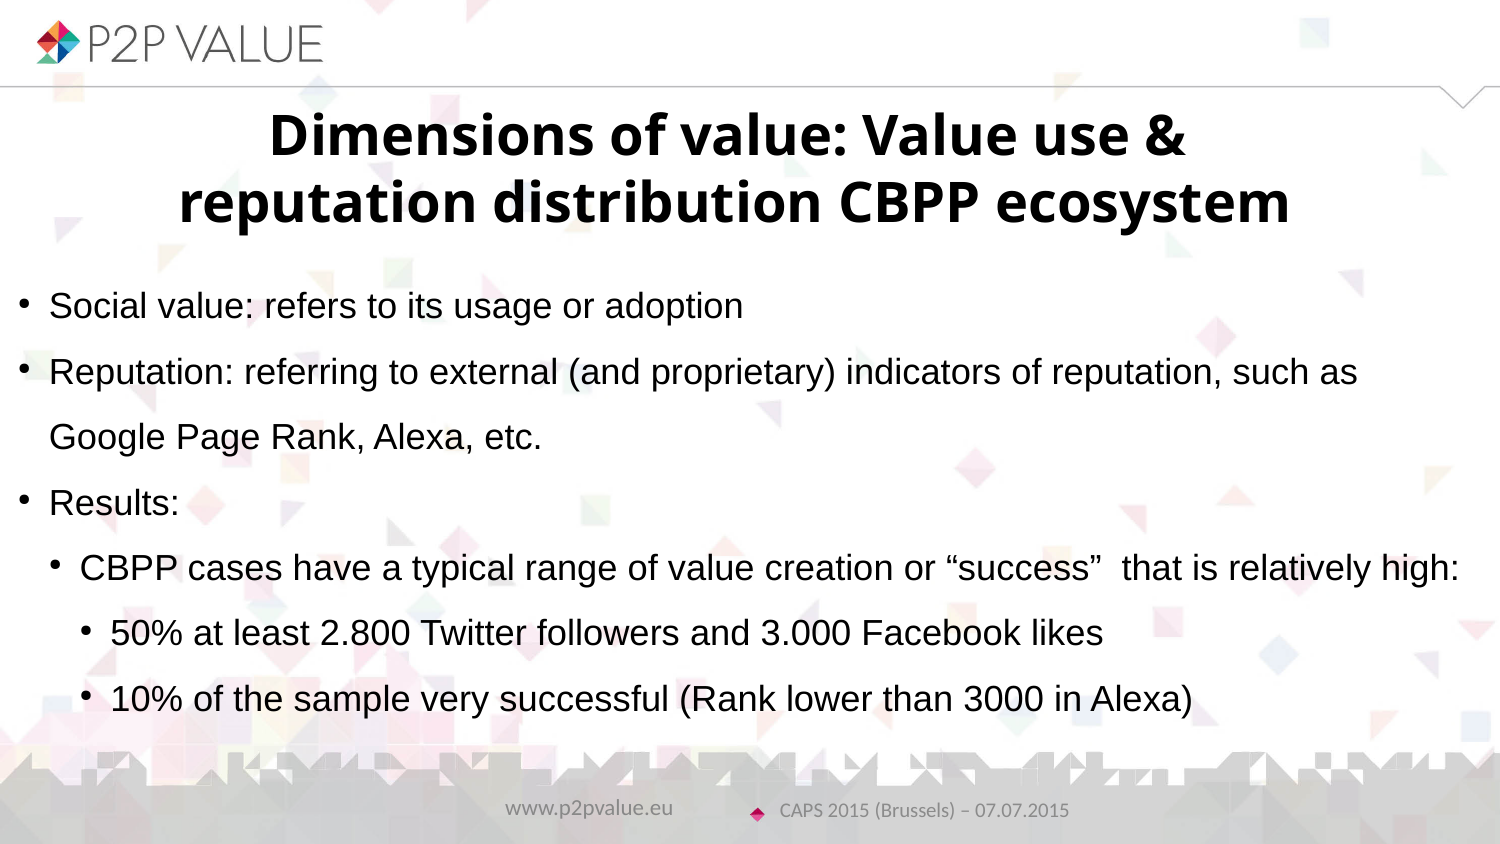

# Dimensions of value: Value use & reputation distribution CBPP ecosystem
Social value: refers to its usage or adoption
Reputation: referring to external (and proprietary) indicators of reputation, such as Google Page Rank, Alexa, etc.
Results:
CBPP cases have a typical range of value creation or “success” that is relatively high:
50% at least 2.800 Twitter followers and 3.000 Facebook likes
10% of the sample very successful (Rank lower than 3000 in Alexa)
www.p2pvalue.eu
CAPS 2015 (Brussels) – 07.07.2015